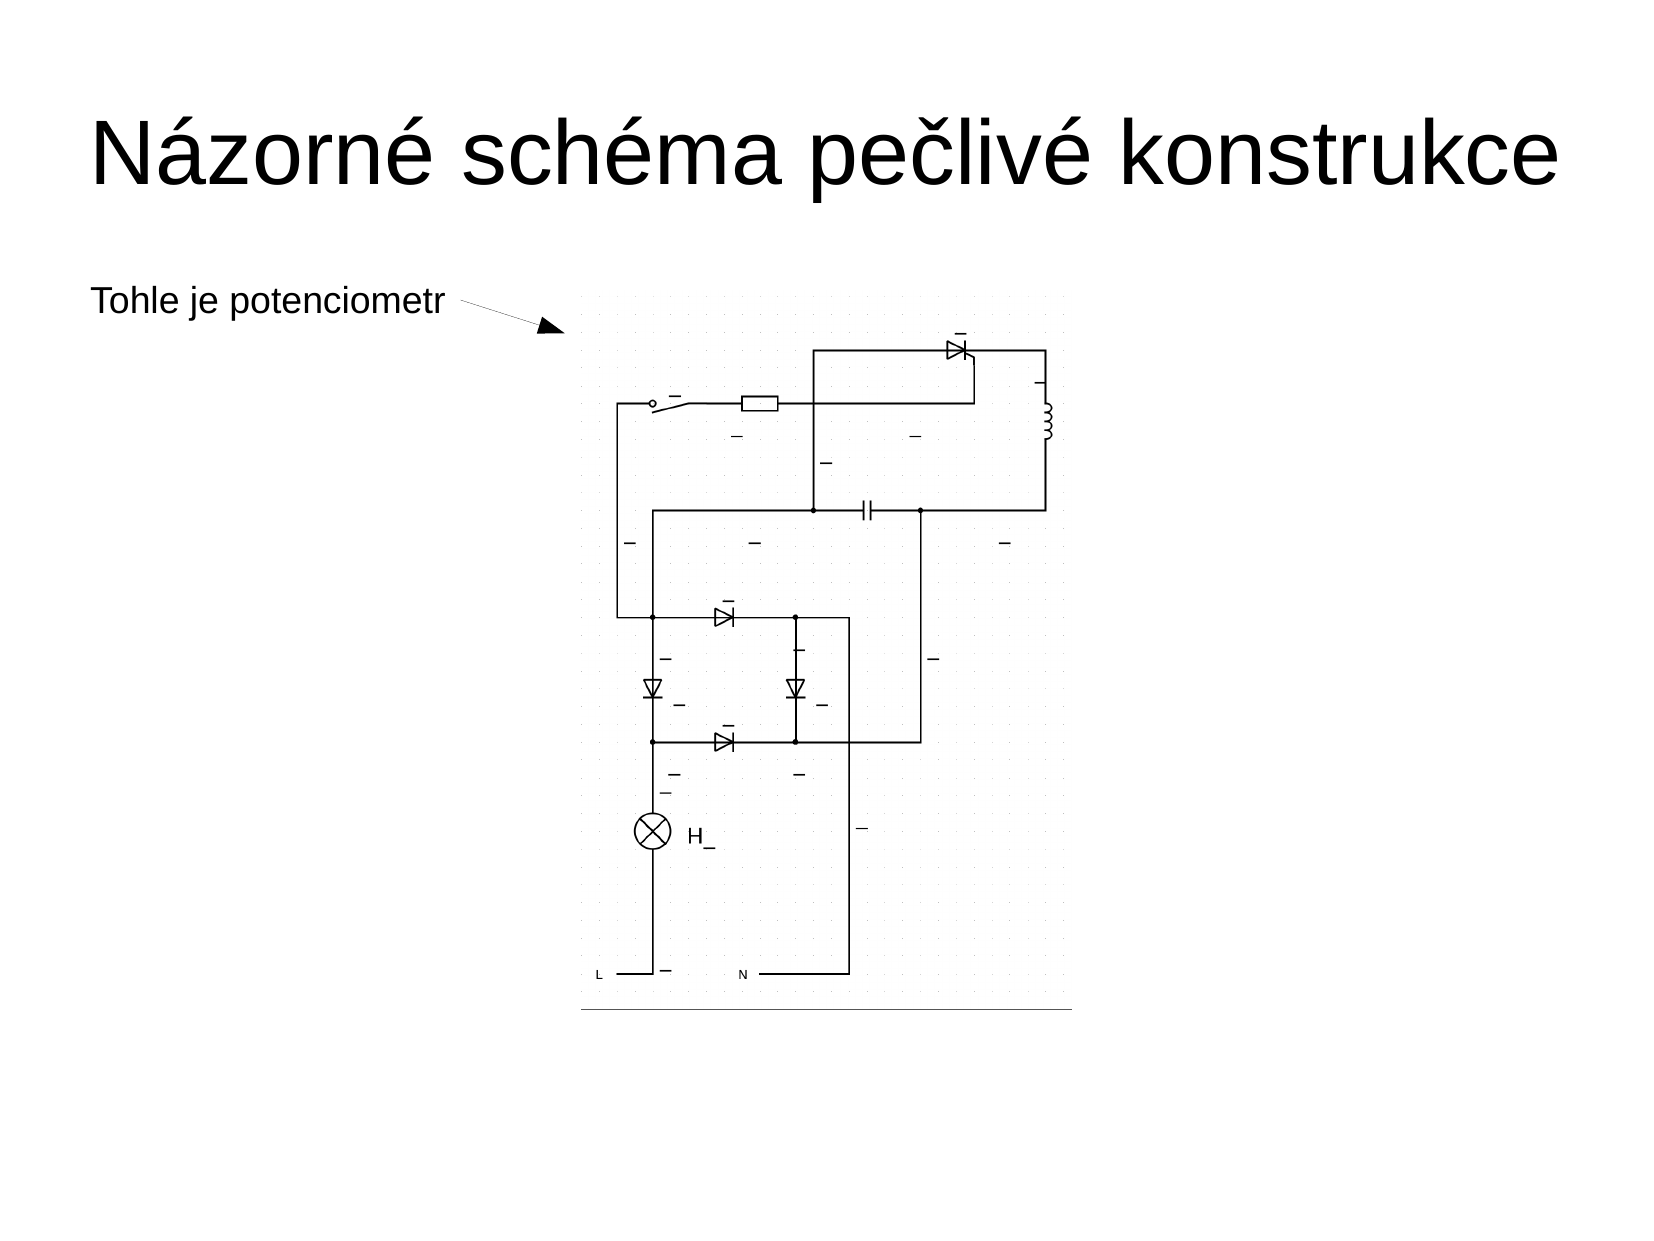

# Názorné schéma pečlivé konstrukce
Tohle je potenciometr